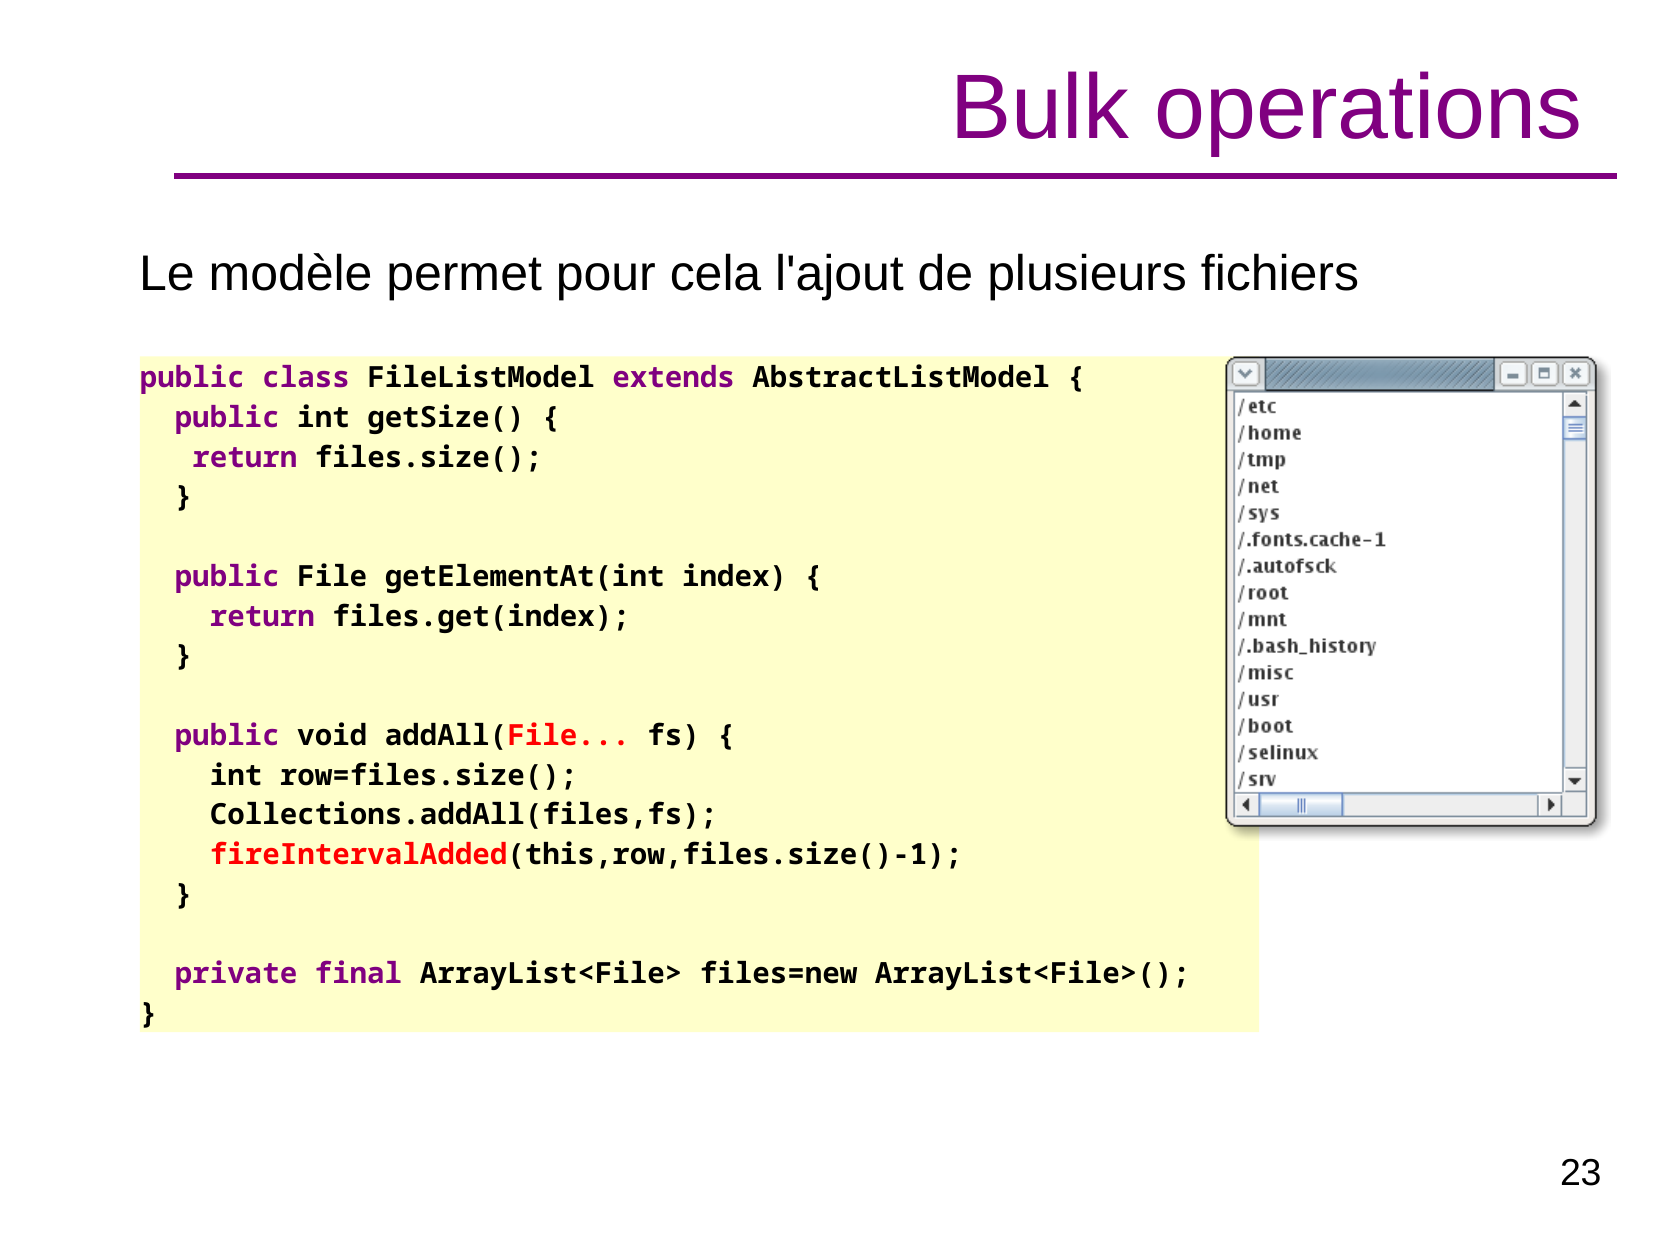

# Bulk operations
Le modèle permet pour cela l'ajout de plusieurs fichiers
public class FileListModel extends AbstractListModel {
 public int getSize() {
 return files.size();
 }
 public File getElementAt(int index) {
 return files.get(index);
 }
 public void addAll(File... fs) {
 int row=files.size();
 Collections.addAll(files,fs);
 fireIntervalAdded(this,row,files.size()-1);
 }
 private final ArrayList<File> files=new ArrayList<File>();
}